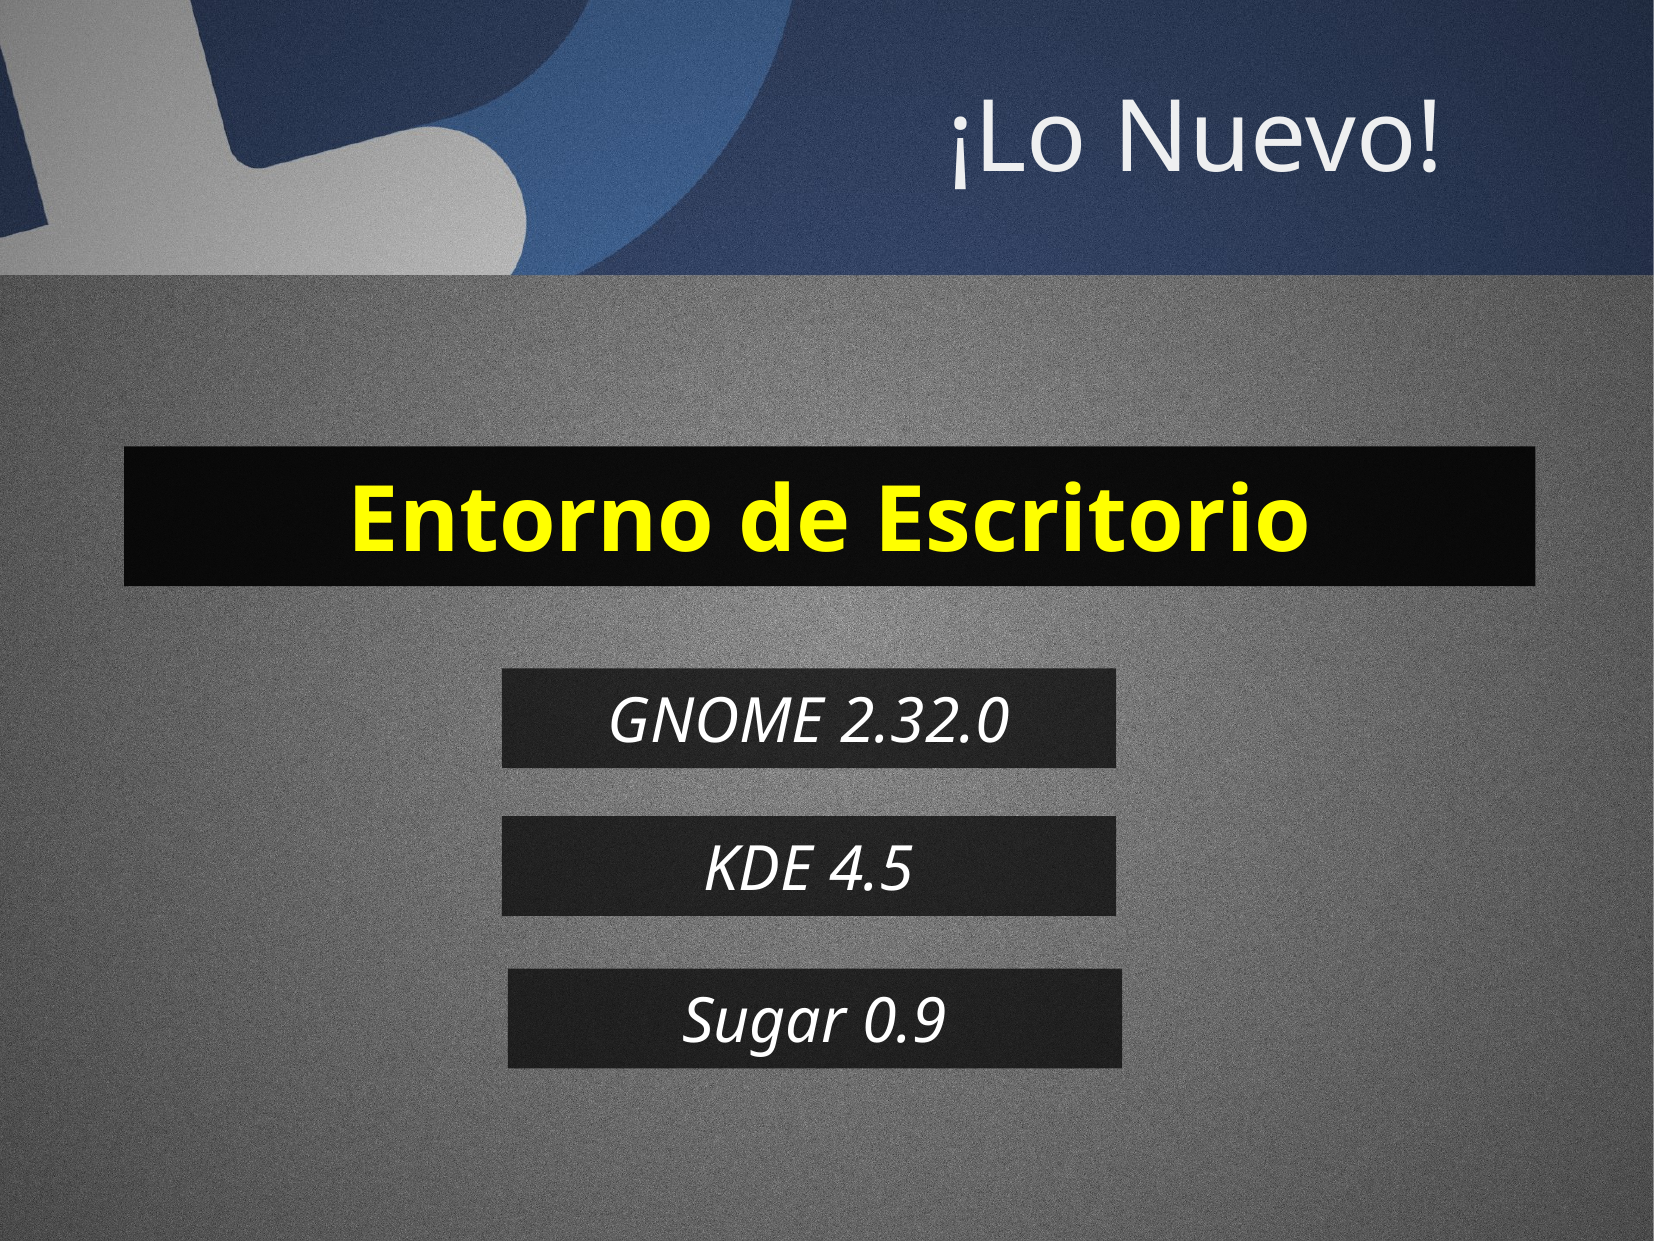

# ¡Lo Nuevo!
Entorno de Escritorio
GNOME 2.32.0
KDE 4.5
Sugar 0.9